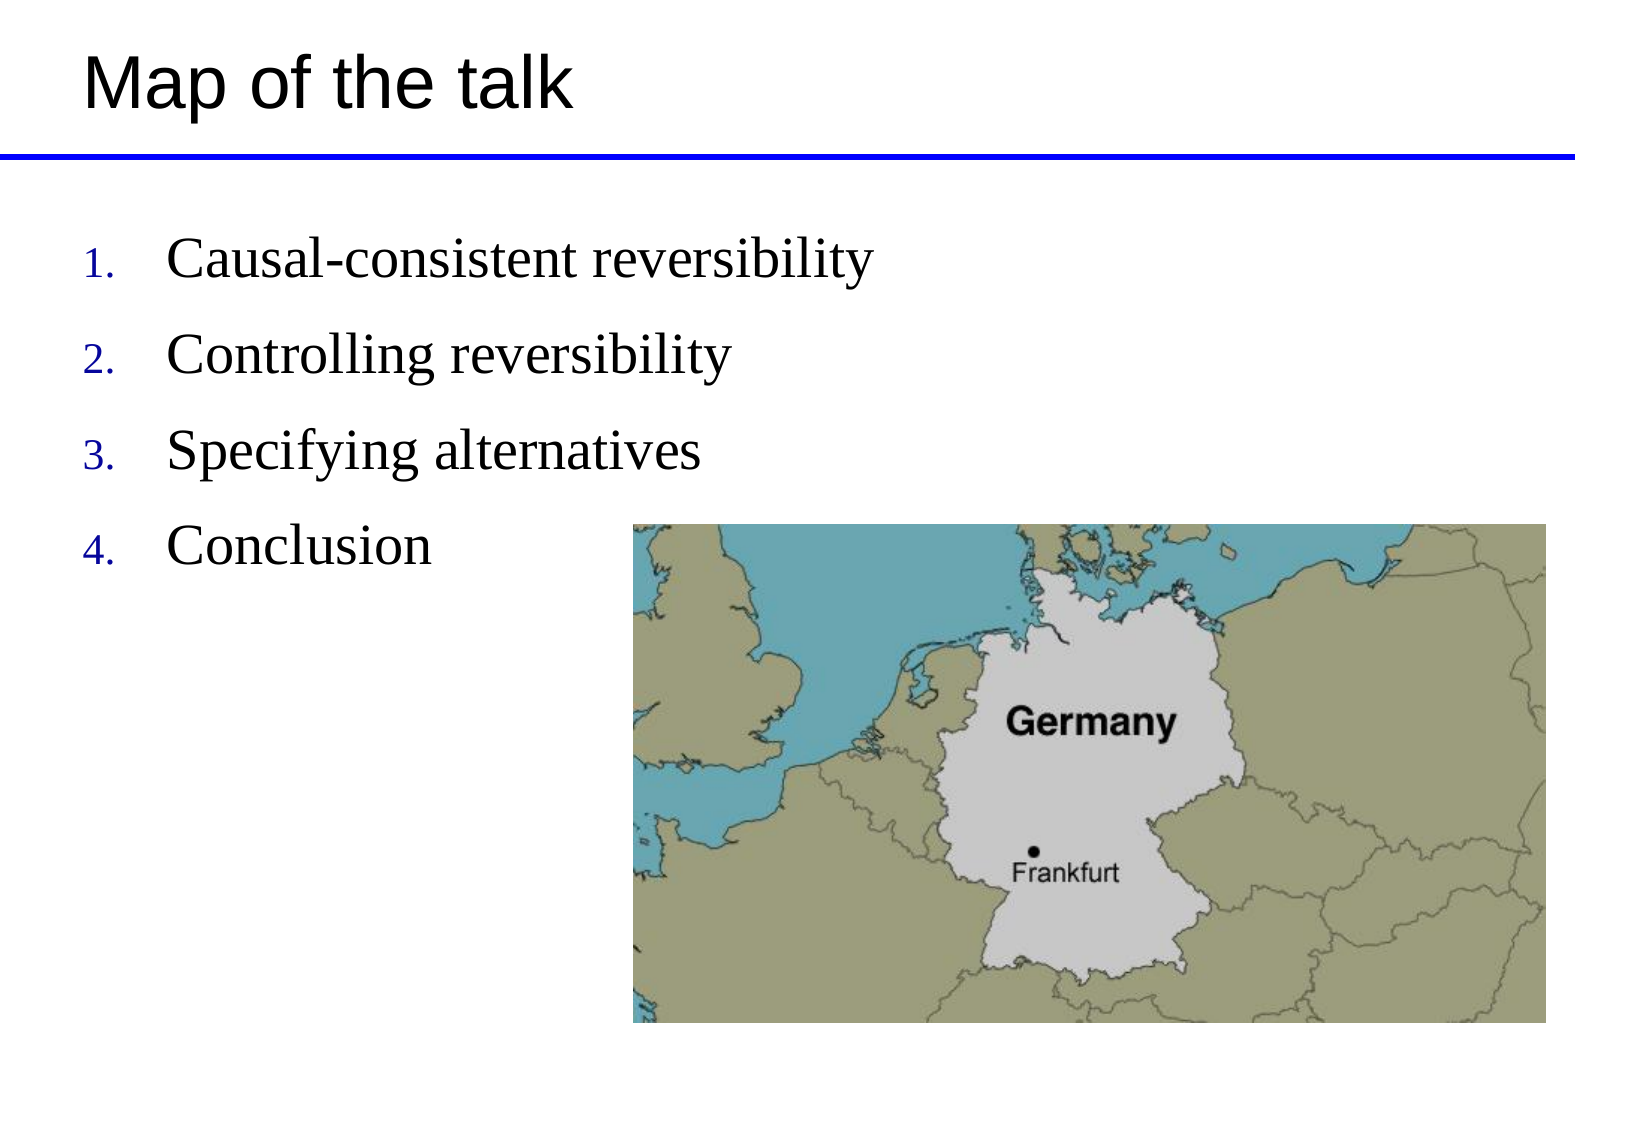

# Map of the talk
Causal-consistent reversibility
Controlling reversibility
Specifying alternatives
Conclusion